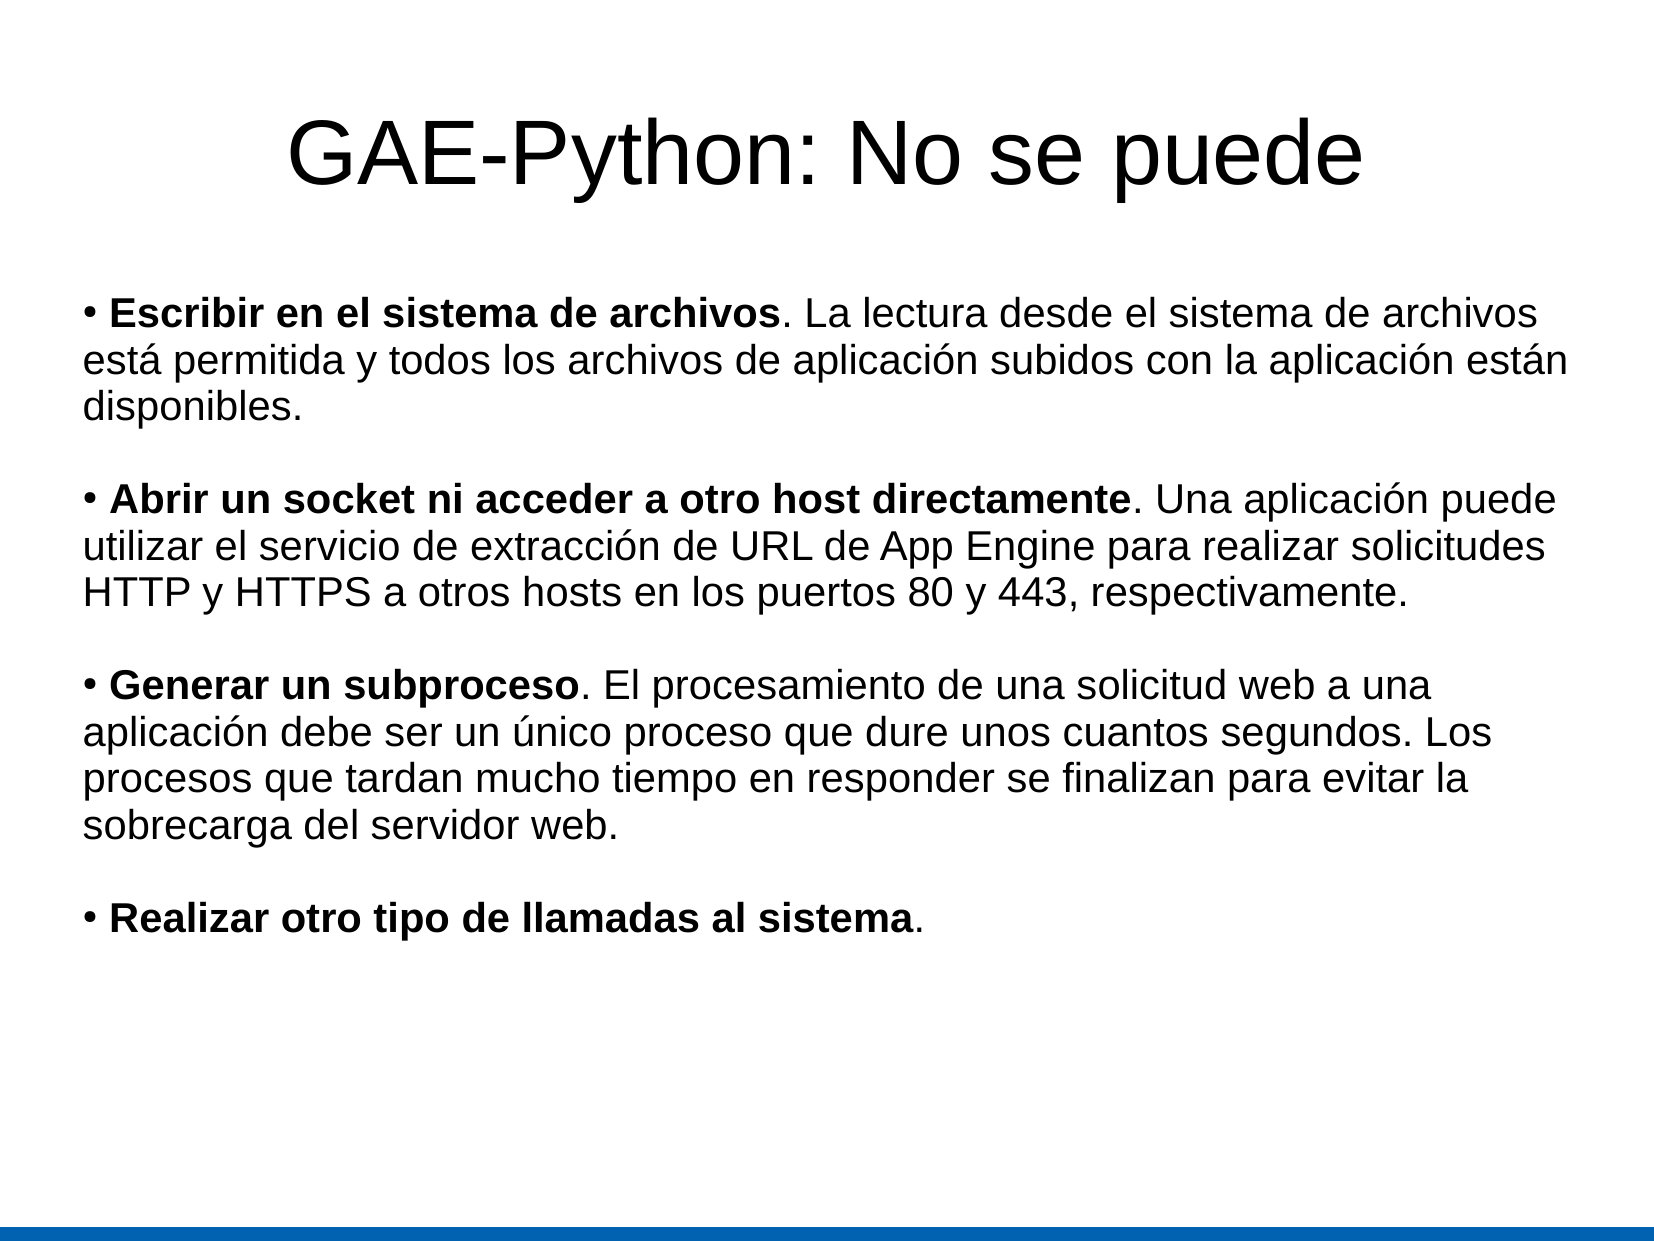

# GAE-Python: No se puede
 Escribir en el sistema de archivos. La lectura desde el sistema de archivos está permitida y todos los archivos de aplicación subidos con la aplicación están disponibles.
 Abrir un socket ni acceder a otro host directamente. Una aplicación puede utilizar el servicio de extracción de URL de App Engine para realizar solicitudes HTTP y HTTPS a otros hosts en los puertos 80 y 443, respectivamente.
 Generar un subproceso. El procesamiento de una solicitud web a una aplicación debe ser un único proceso que dure unos cuantos segundos. Los procesos que tardan mucho tiempo en responder se finalizan para evitar la sobrecarga del servidor web.
 Realizar otro tipo de llamadas al sistema.